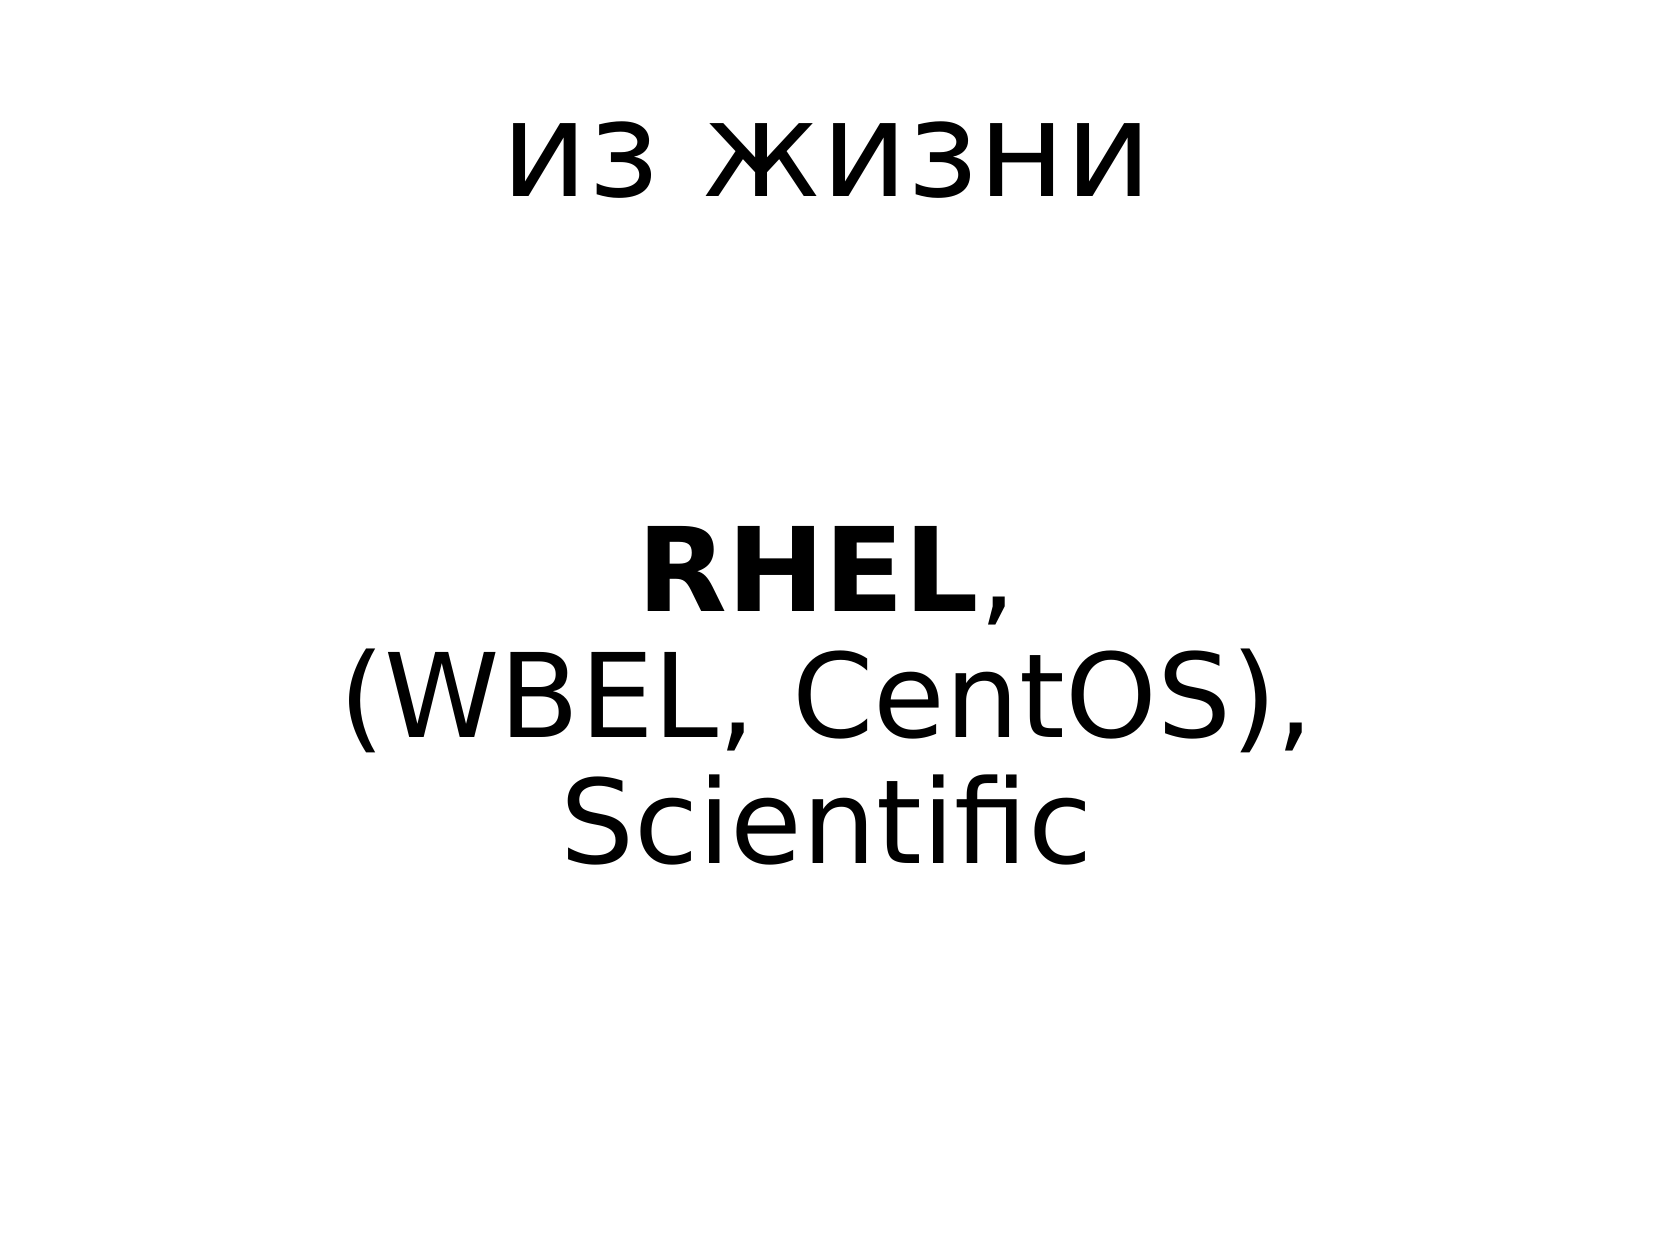

# из жизни
RHEL,
(WBEL, CentOS),
Scientific